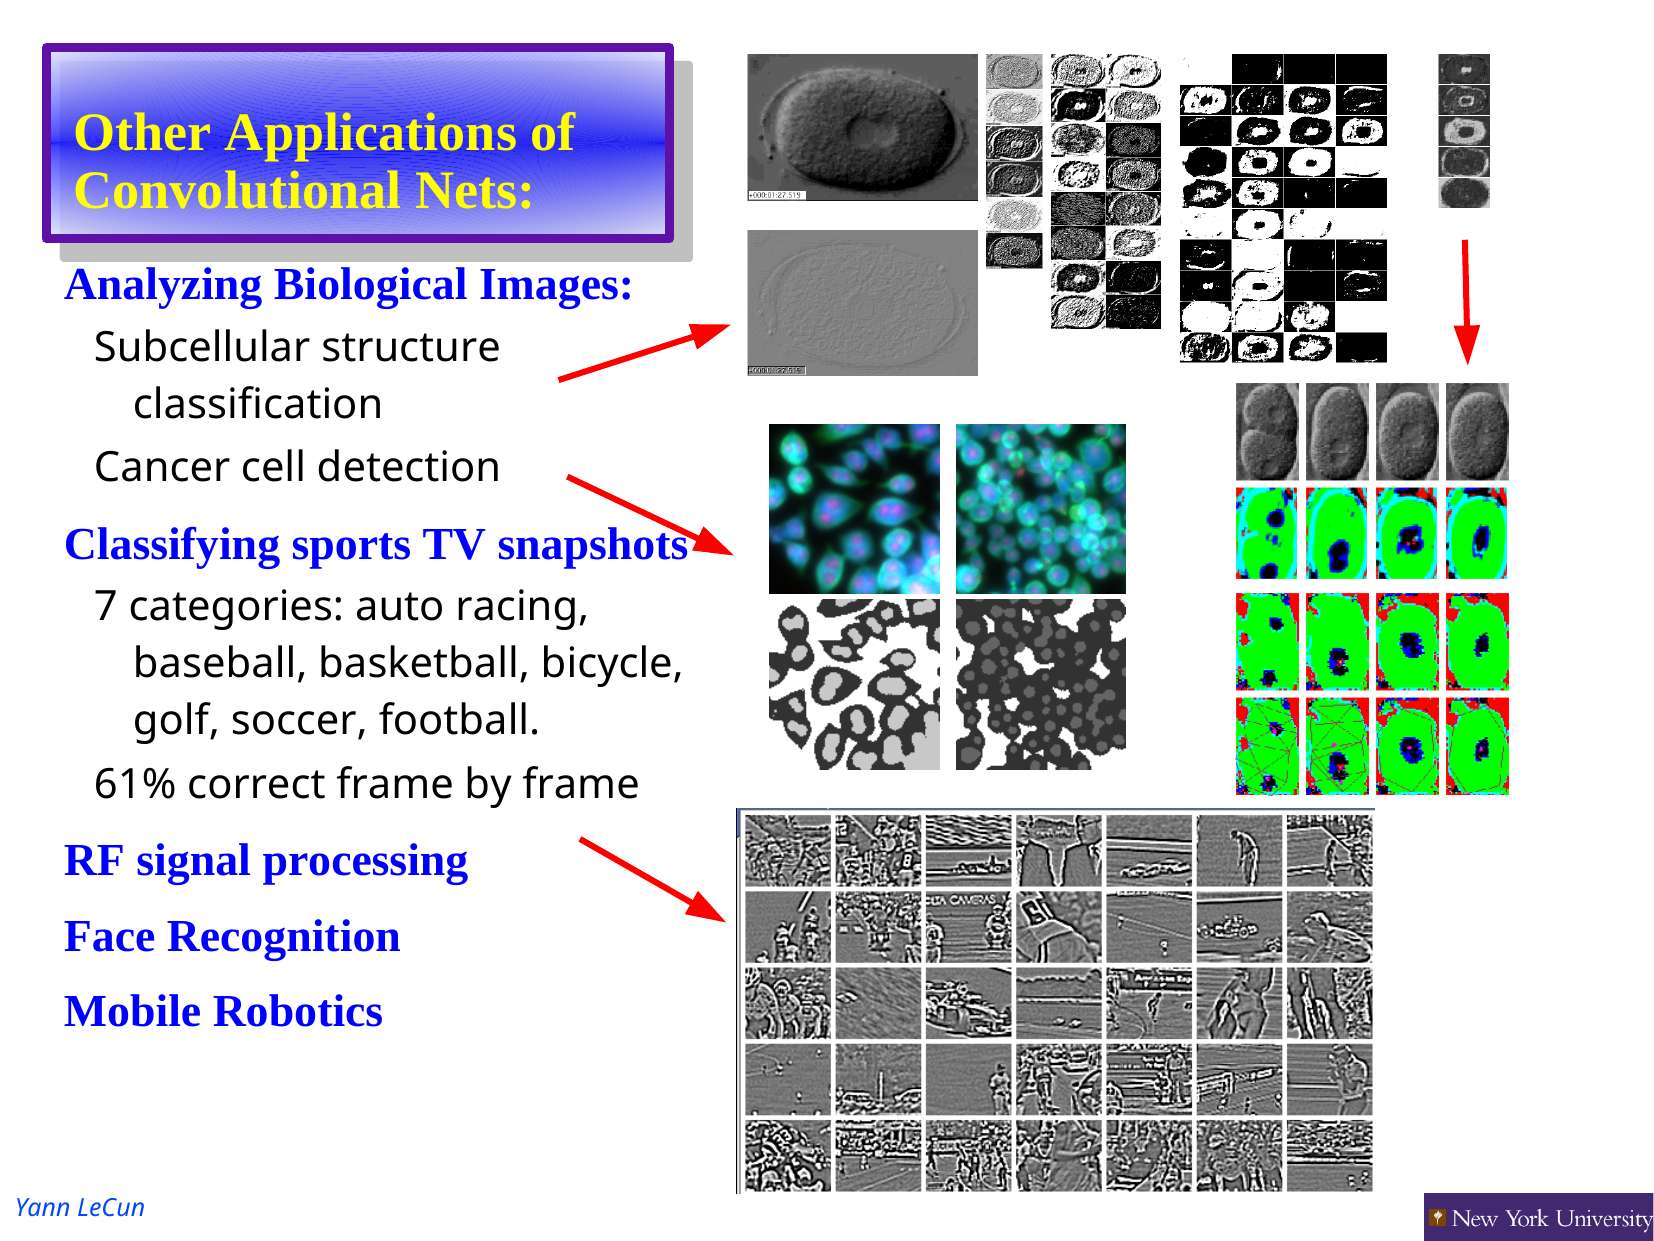

# Other Applications of Convolutional Nets:
Analyzing Biological Images:
Subcellular structure classification
Cancer cell detection
Classifying sports TV snapshots
7 categories: auto racing, baseball, basketball, bicycle, golf, soccer, football.
61% correct frame by frame
RF signal processing
Face Recognition
Mobile Robotics